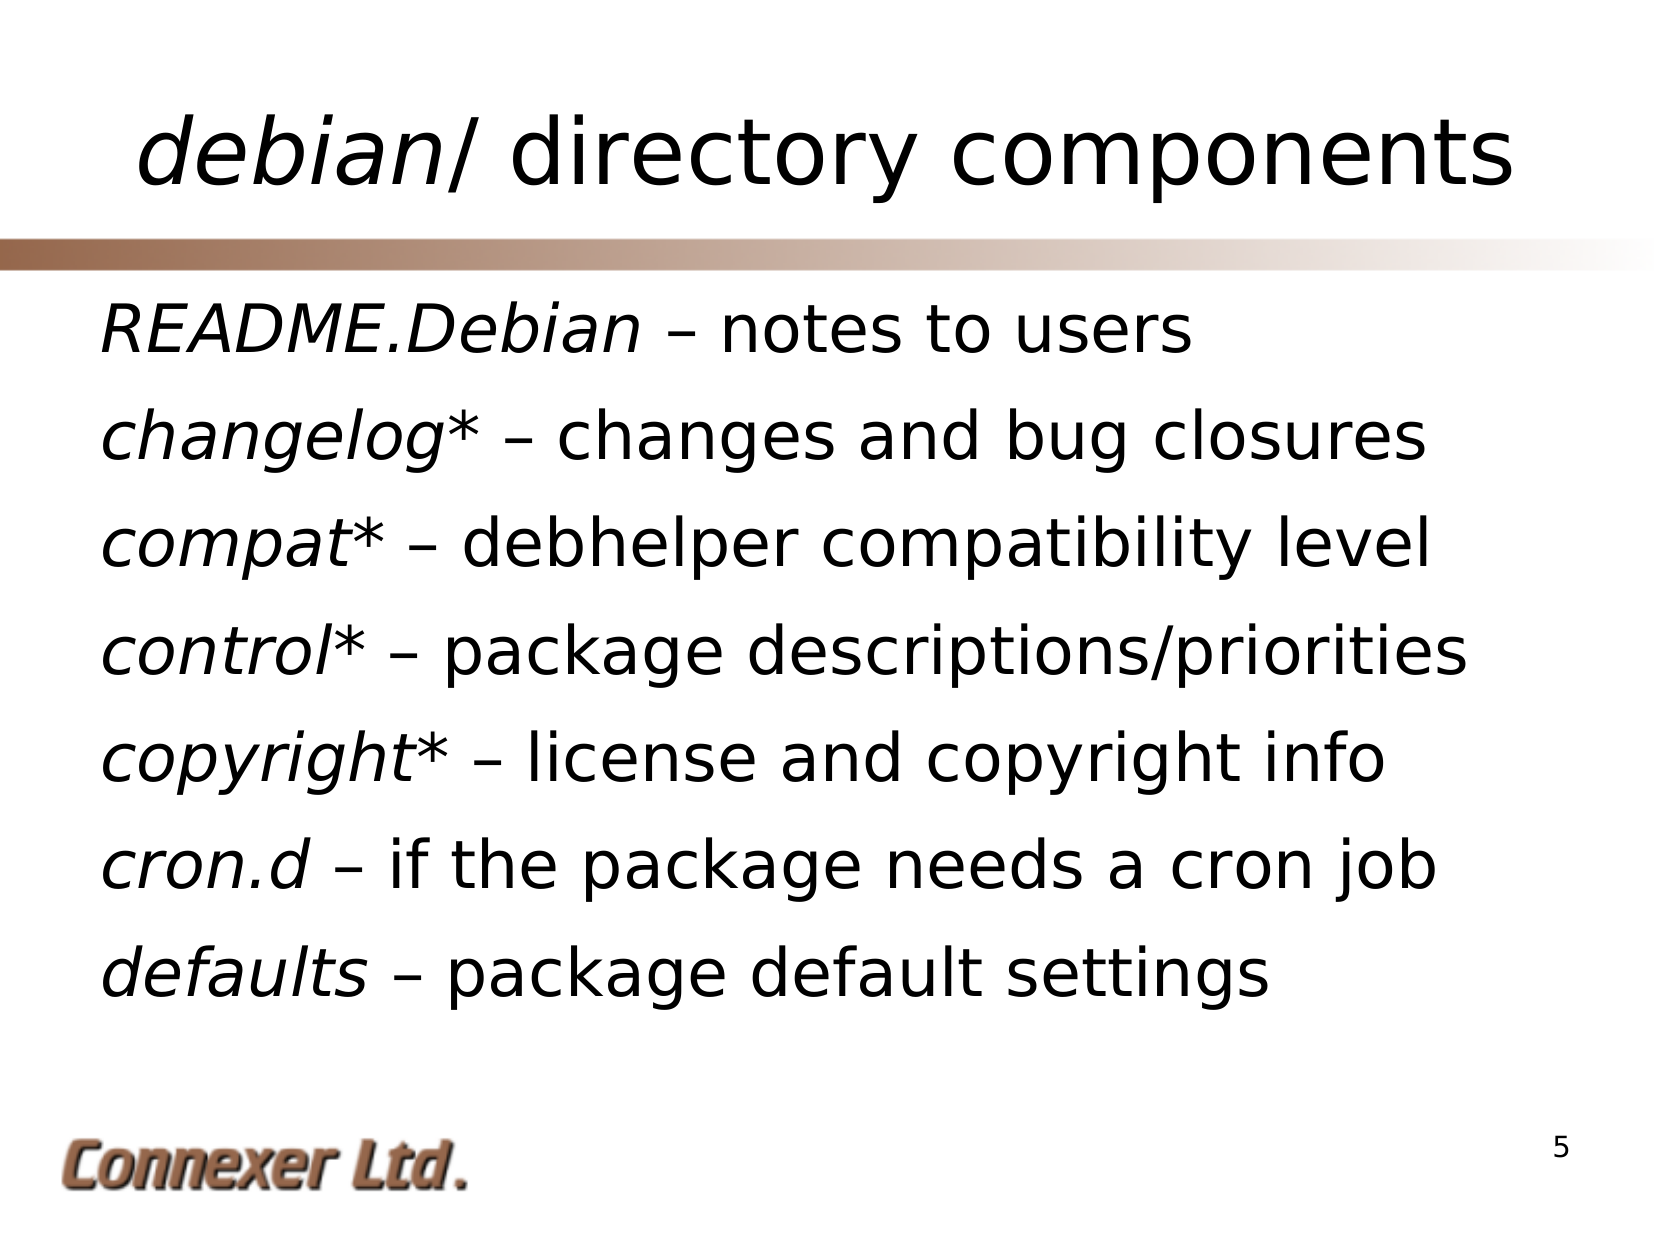

# debian/ directory components
README.Debian – notes to users
changelog* – changes and bug closures
compat* – debhelper compatibility level
control* – package descriptions/priorities
copyright* – license and copyright info
cron.d – if the package needs a cron job
defaults – package default settings
5